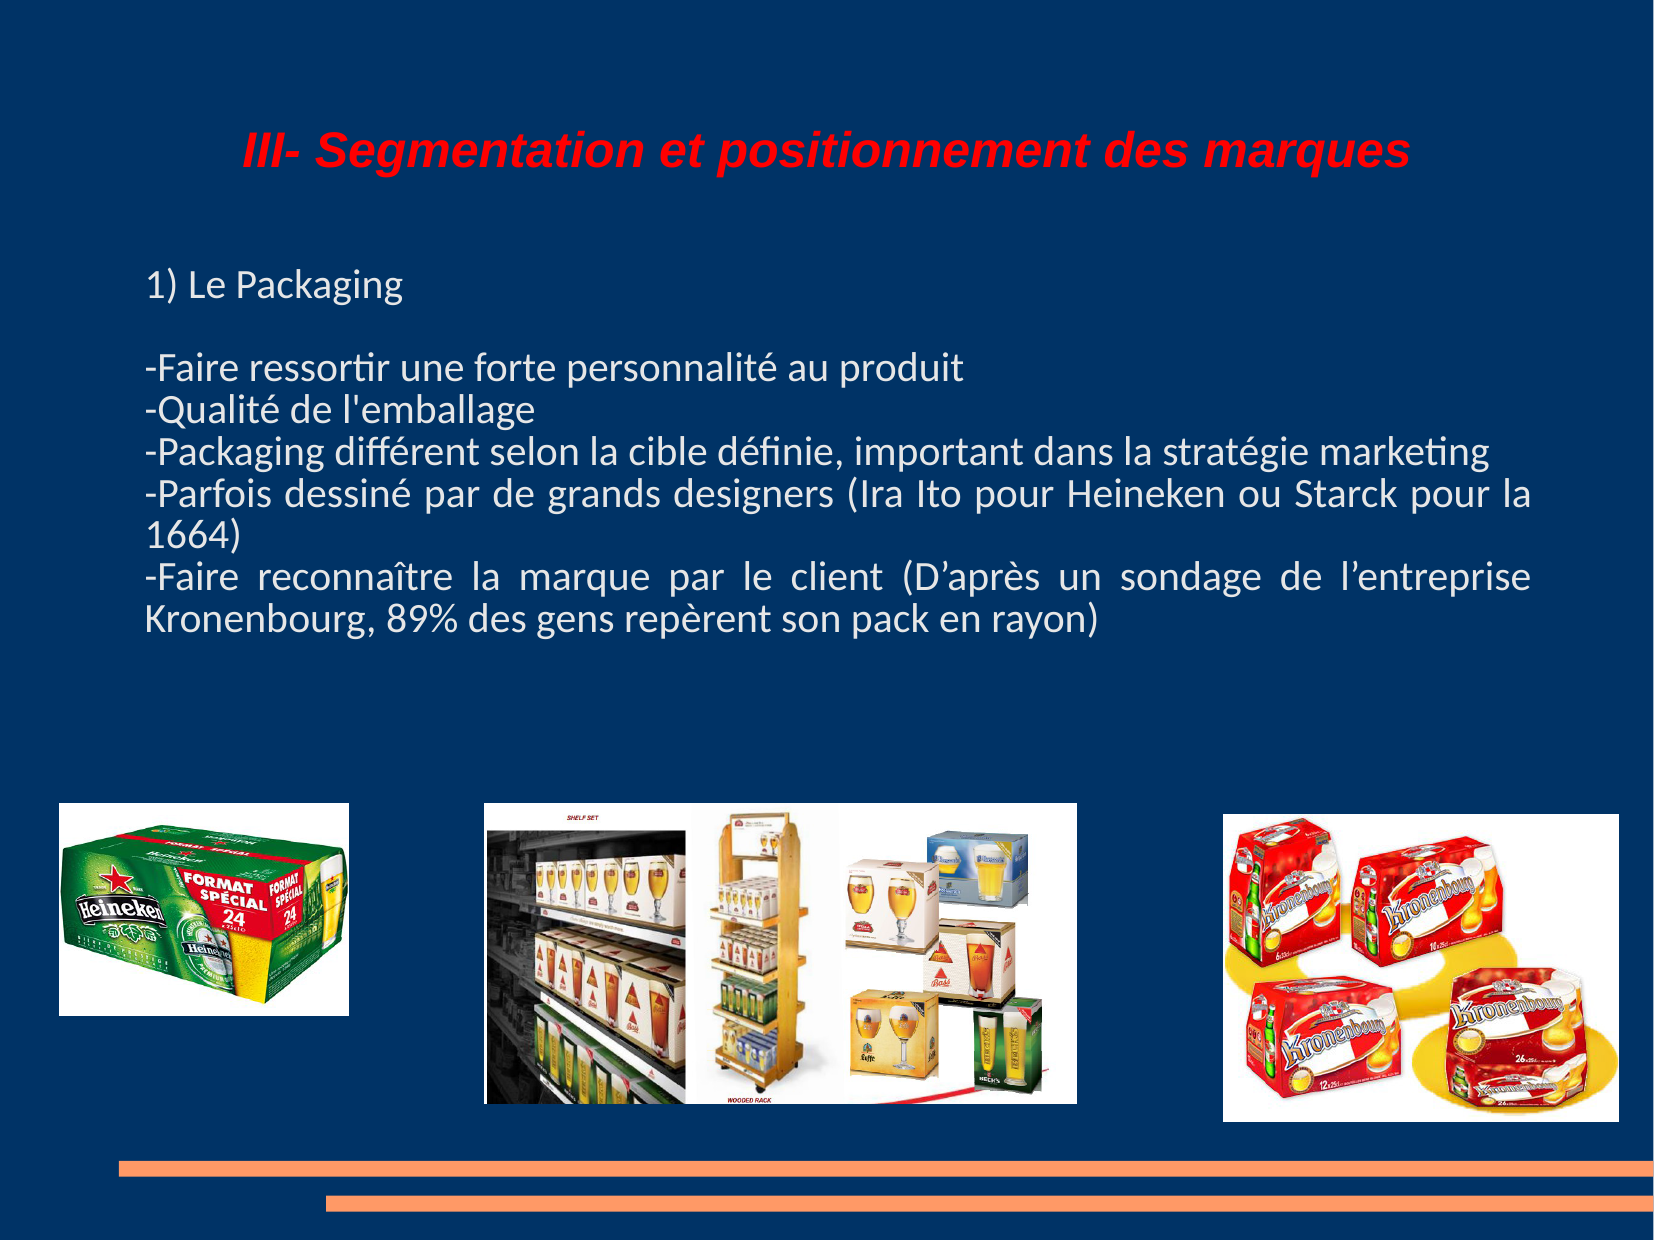

# III- Segmentation et positionnement des marques
1) Le Packaging
-Faire ressortir une forte personnalité au produit
-Qualité de l'emballage
-Packaging différent selon la cible définie, important dans la stratégie marketing
-Parfois dessiné par de grands designers (Ira Ito pour Heineken ou Starck pour la 1664)
-Faire reconnaître la marque par le client (D’après un sondage de l’entreprise Kronenbourg, 89% des gens repèrent son pack en rayon)